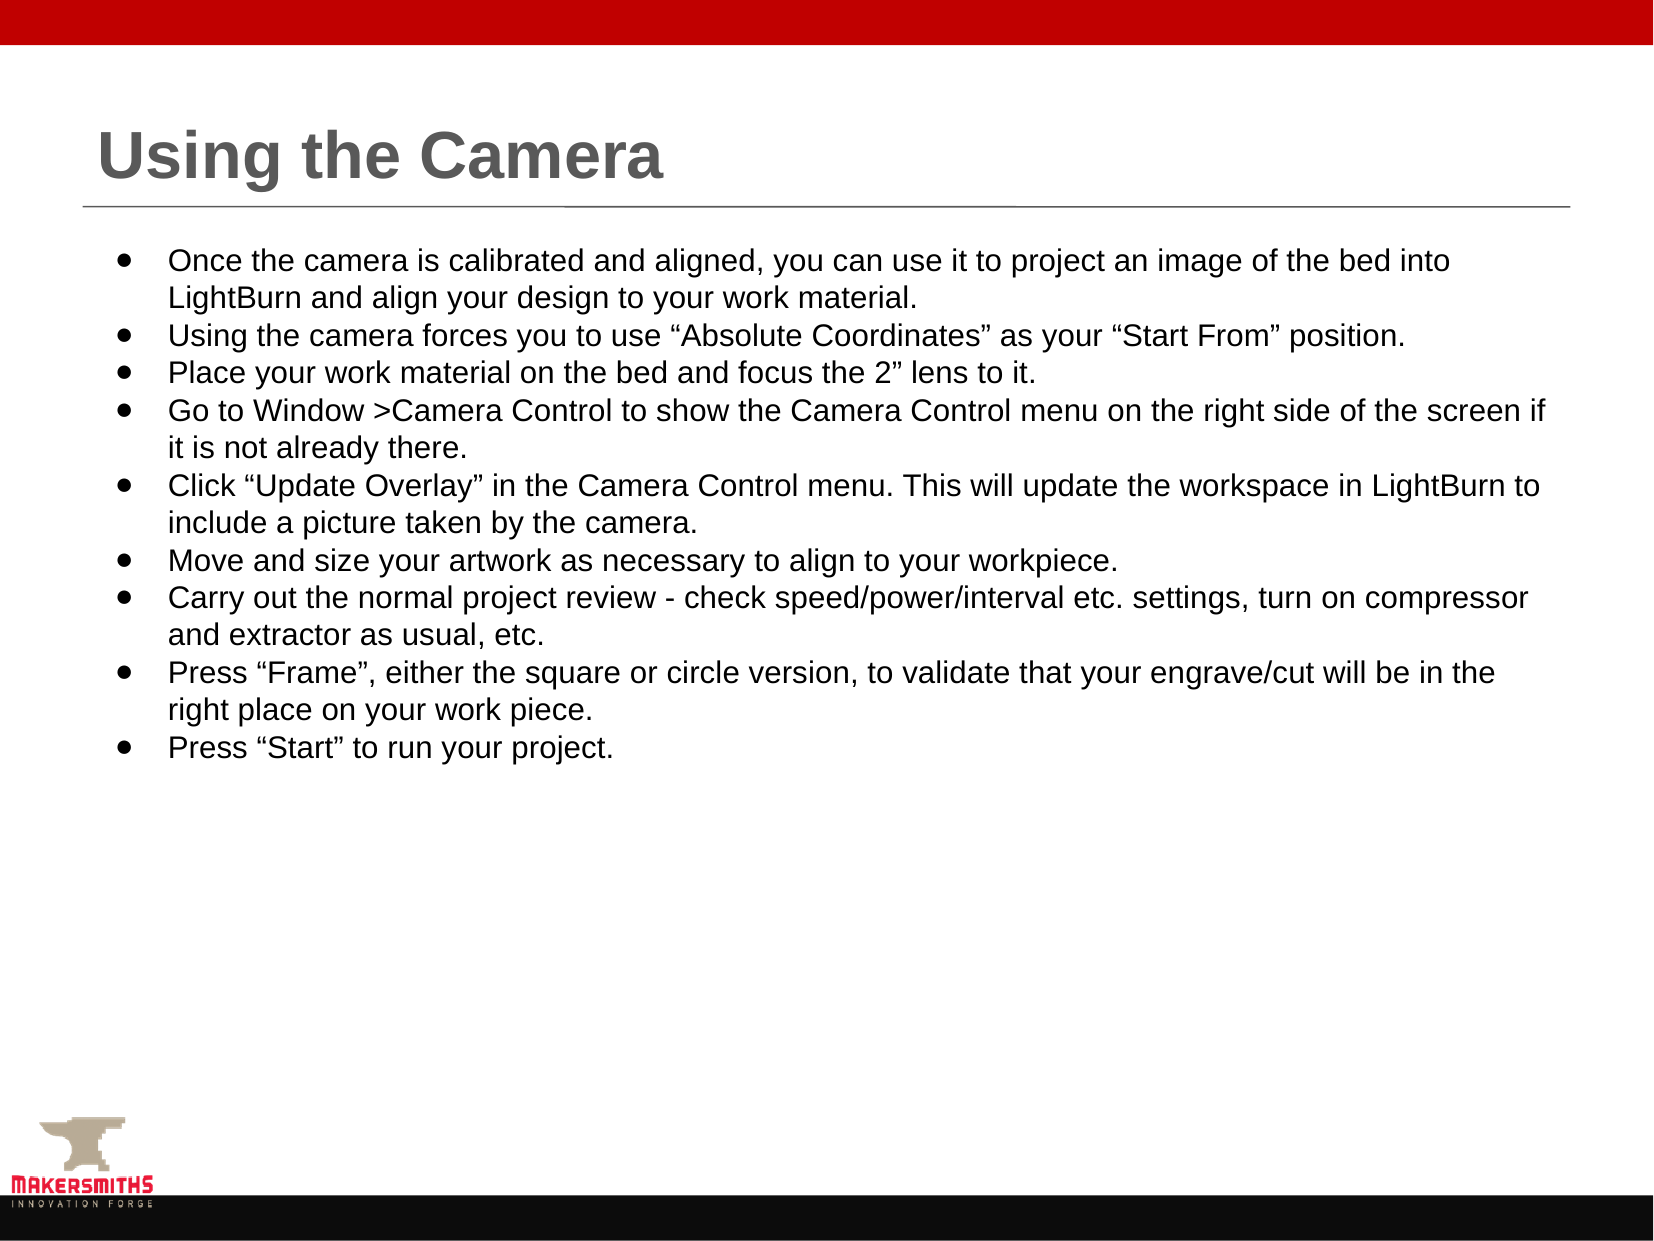

# Using the Camera
Once the camera is calibrated and aligned, you can use it to project an image of the bed into LightBurn and align your design to your work material.
Using the camera forces you to use “Absolute Coordinates” as your “Start From” position.
Place your work material on the bed and focus the 2” lens to it.
Go to Window >Camera Control to show the Camera Control menu on the right side of the screen if it is not already there.
Click “Update Overlay” in the Camera Control menu. This will update the workspace in LightBurn to include a picture taken by the camera.
Move and size your artwork as necessary to align to your workpiece.
Carry out the normal project review - check speed/power/interval etc. settings, turn on compressor and extractor as usual, etc.
Press “Frame”, either the square or circle version, to validate that your engrave/cut will be in the right place on your work piece.
Press “Start” to run your project.